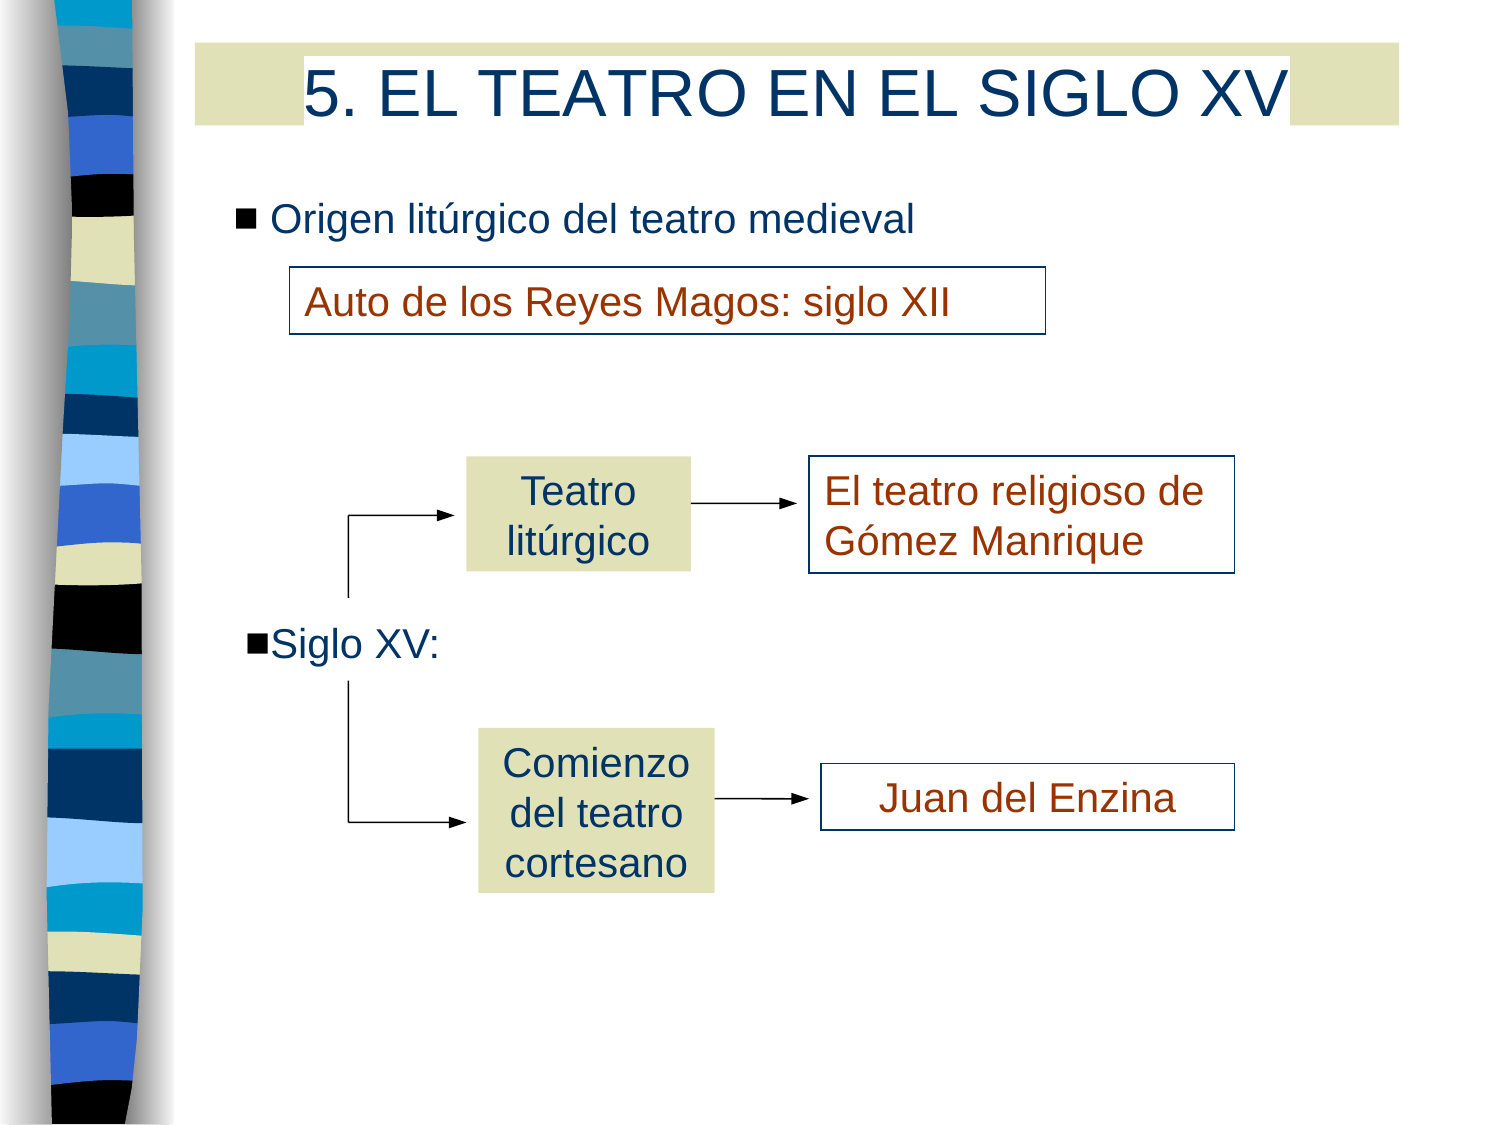

# 5. EL TEATRO EN EL SIGLO XV
 Origen litúrgico del teatro medieval
Auto de los Reyes Magos: siglo XII
Teatro litúrgico
El teatro religioso de Gómez Manrique
Siglo XV:
Comienzo del teatro cortesano
Juan del Enzina